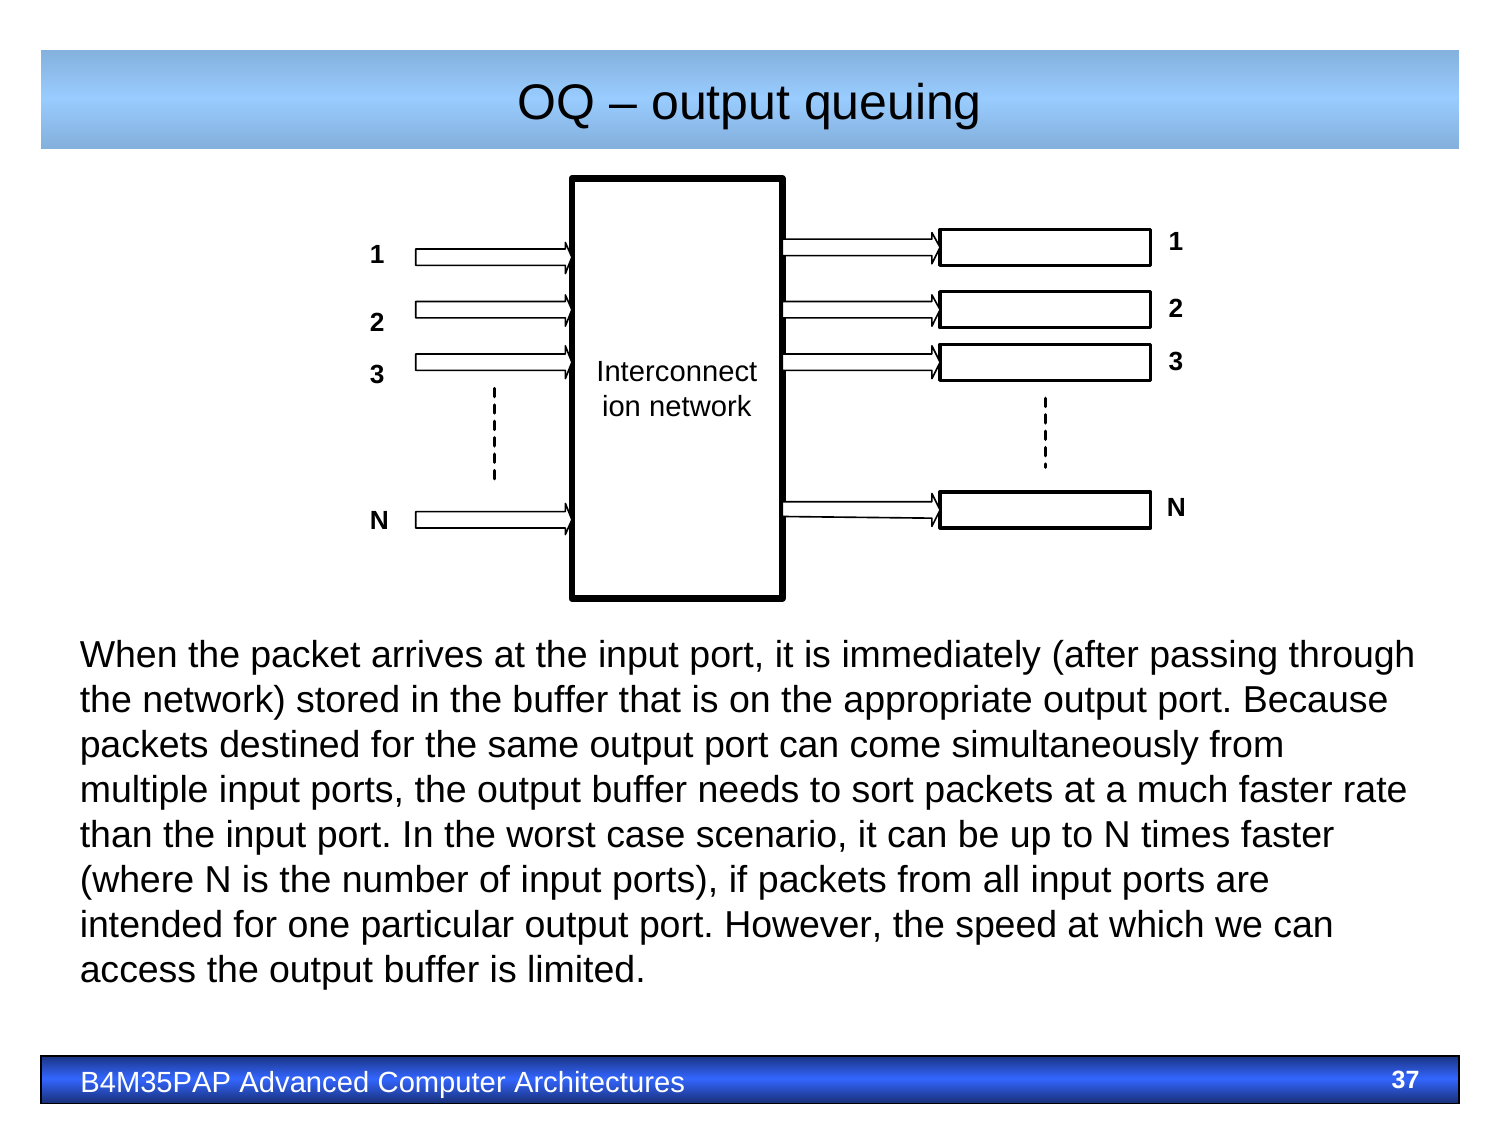

# OQ – output queuing
Interconnection network
When the packet arrives at the input port, it is immediately (after passing through the network) stored in the buffer that is on the appropriate output port. Because packets destined for the same output port can come simultaneously from multiple input ports, the output buffer needs to sort packets at a much faster rate than the input port. In the worst case scenario, it can be up to N times faster (where N is the number of input ports), if packets from all input ports are intended for one particular output port. However, the speed at which we can access the output buffer is limited.